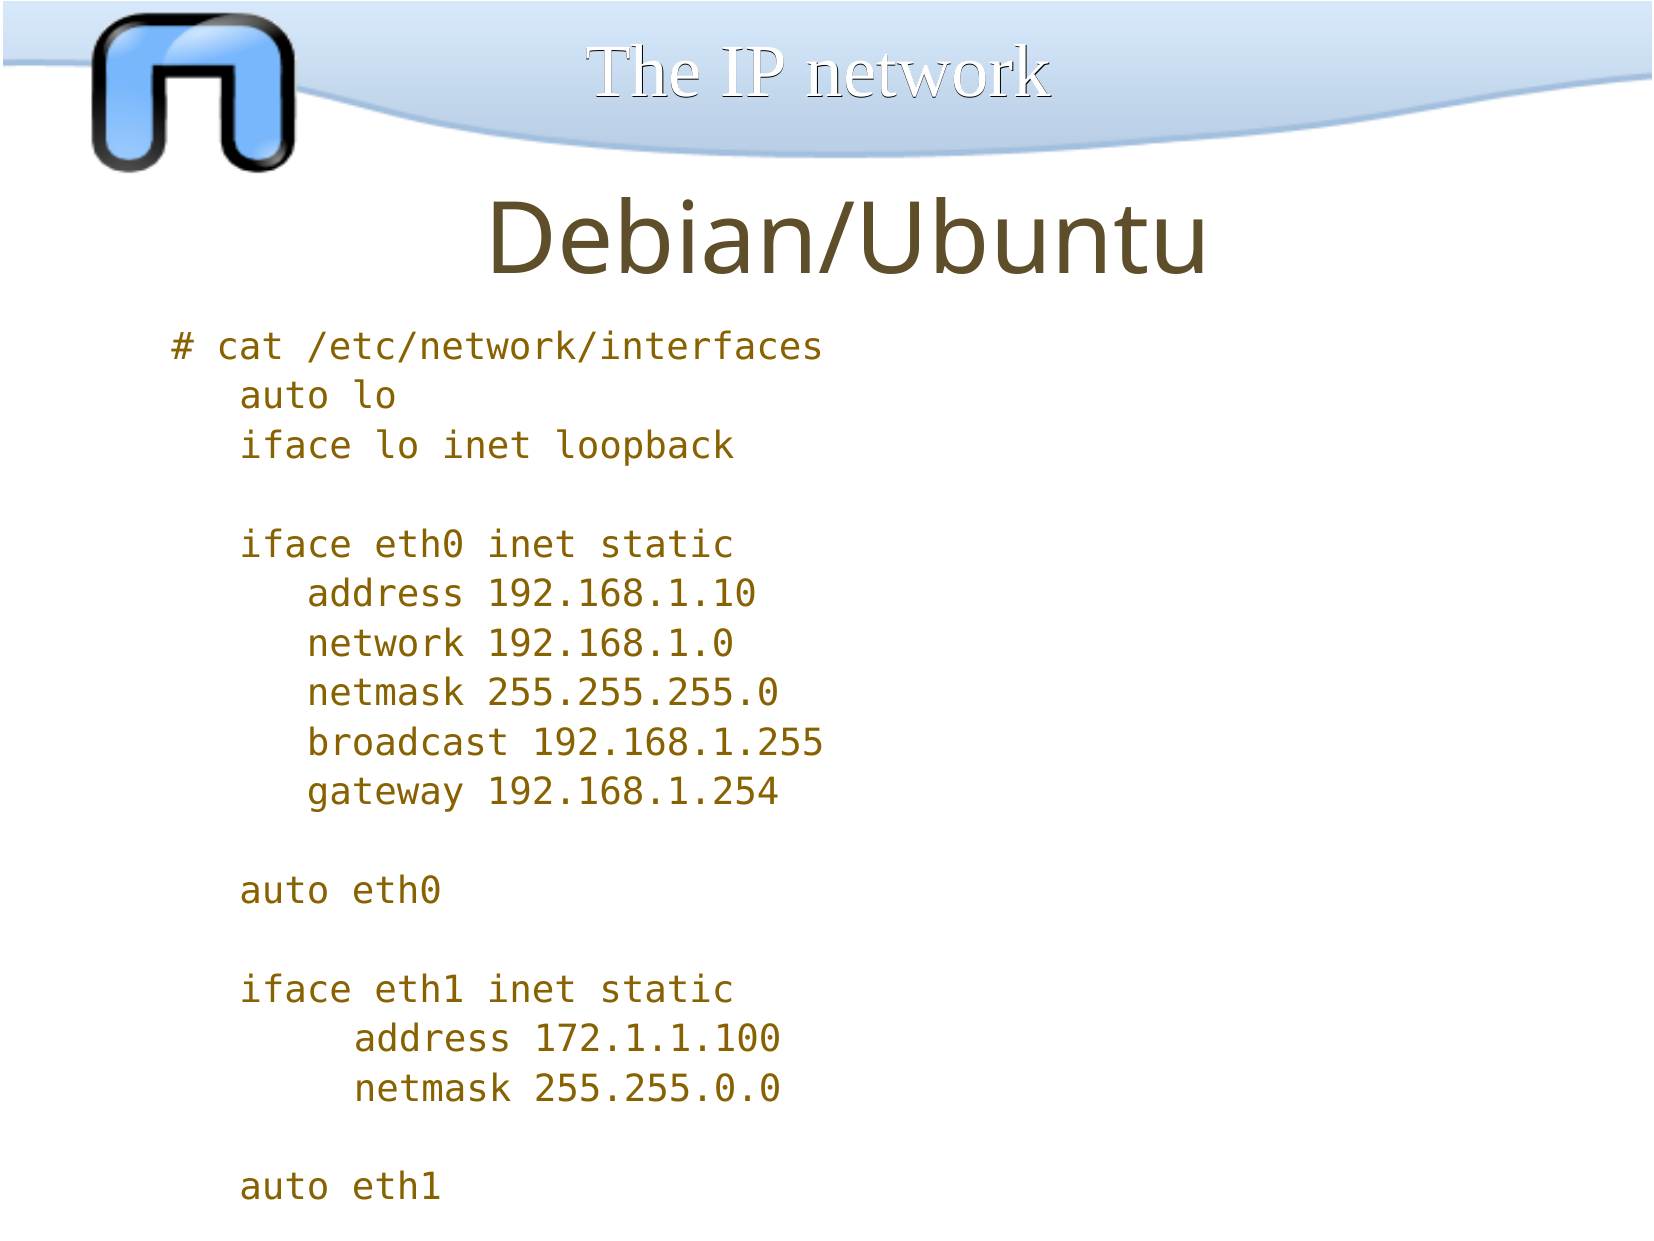

The IP network
# Debian/Ubuntu
# cat /etc/network/interfaces
auto lo
iface lo inet loopback
iface eth0 inet static
 address 192.168.1.10
 network 192.168.1.0
 netmask 255.255.255.0
 broadcast 192.168.1.255
 gateway 192.168.1.254
auto eth0
iface eth1 inet static
address 172.1.1.100
netmask 255.255.0.0
auto eth1